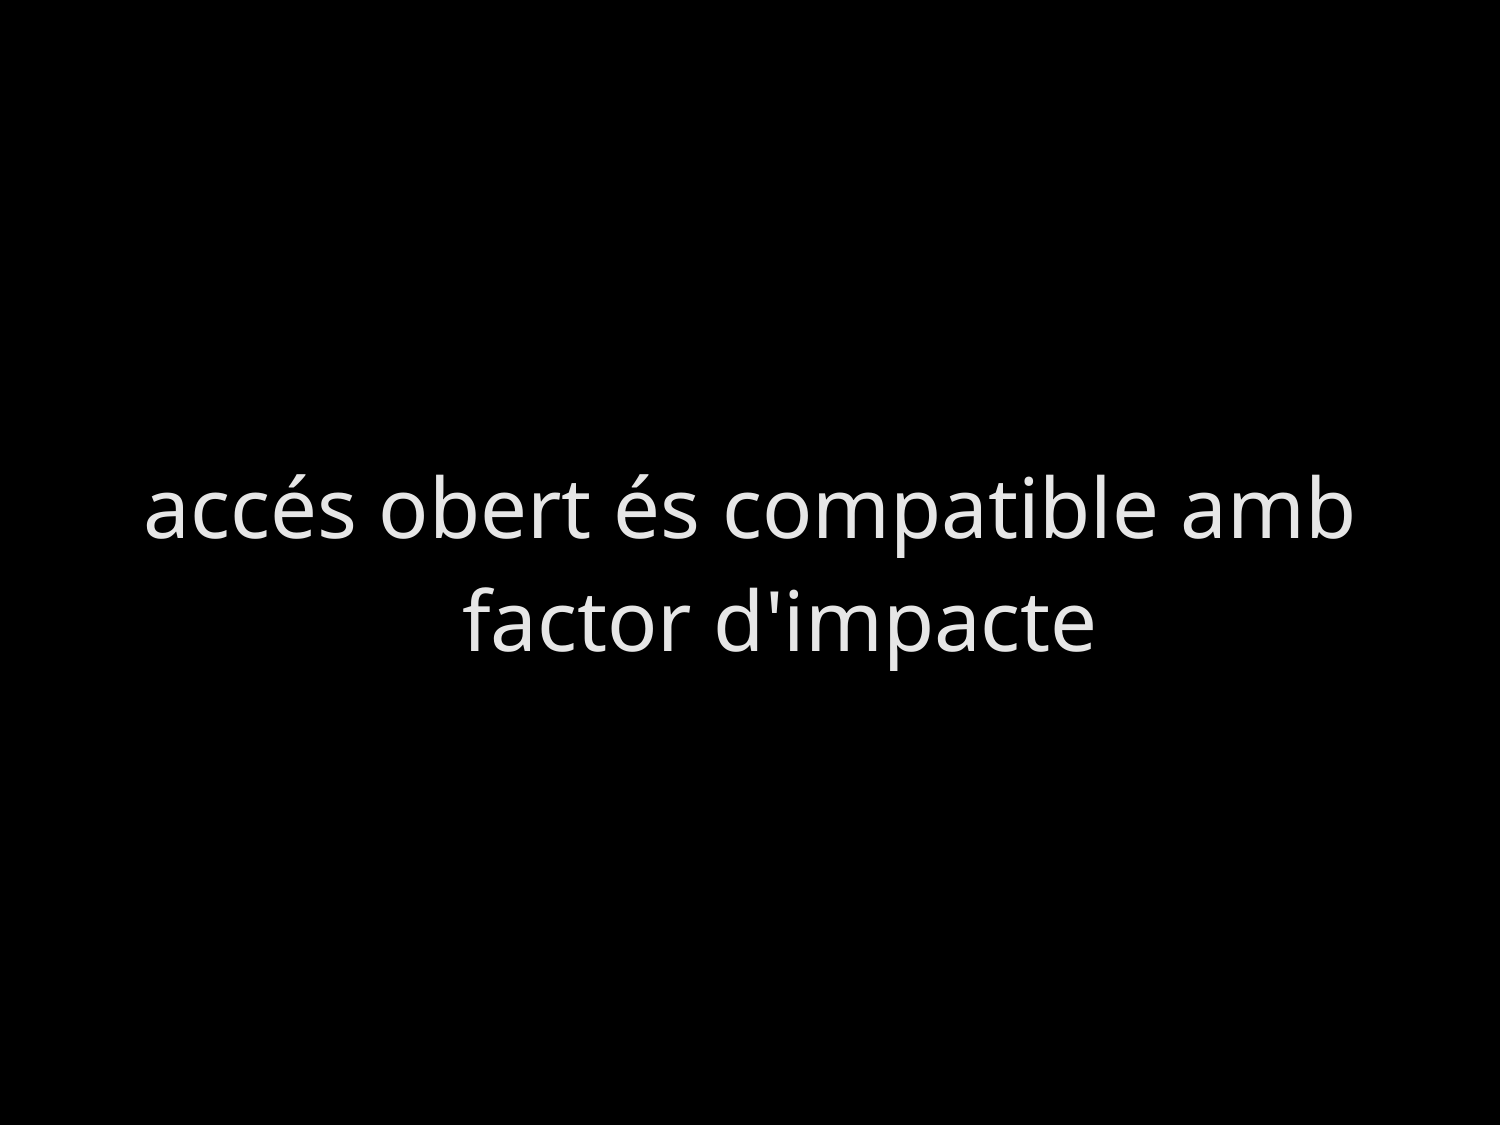

# accés obert és compatible amb factor d'impacte